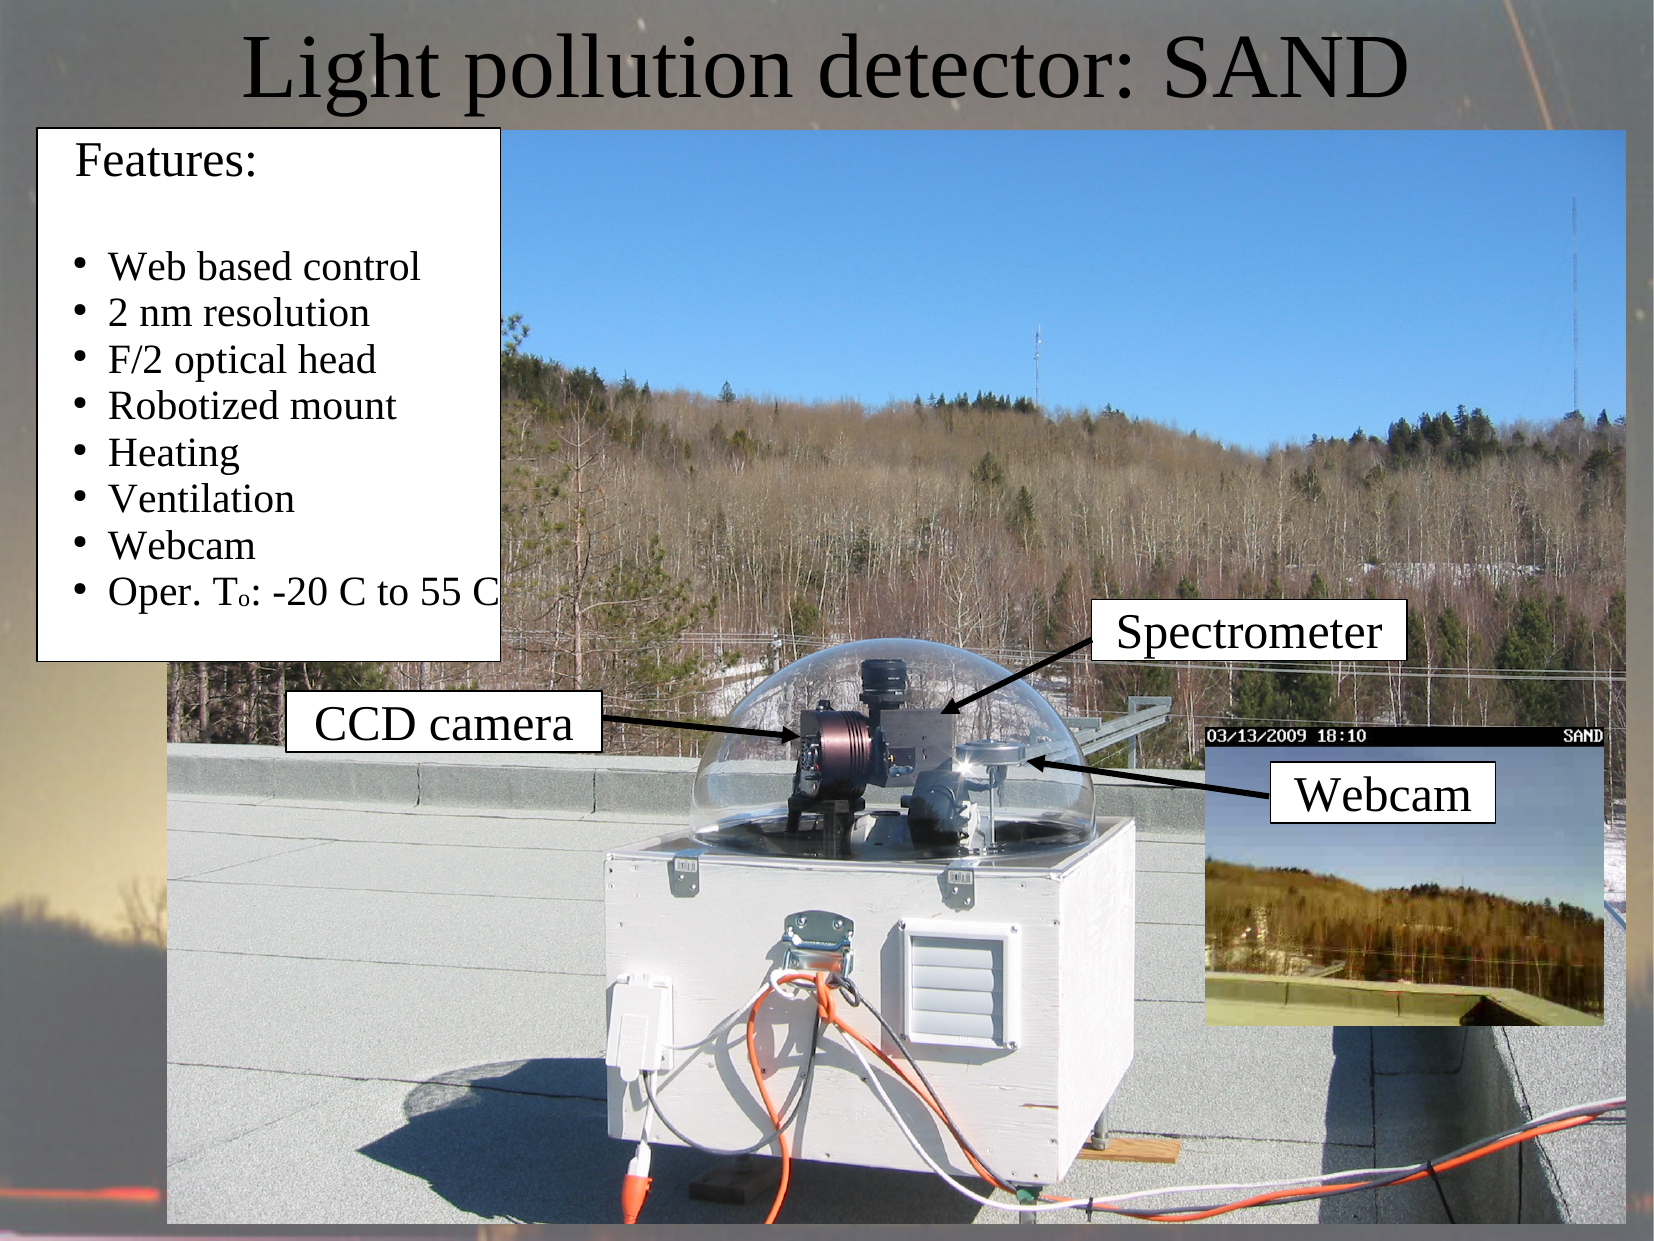

# Light pollution detector: SAND
 Features:
Web based control
2 nm resolution
F/2 optical head
Robotized mount
Heating
Ventilation
Webcam
Oper. To: -20 C to 55 C
Spectrometer
CCD camera
Webcam